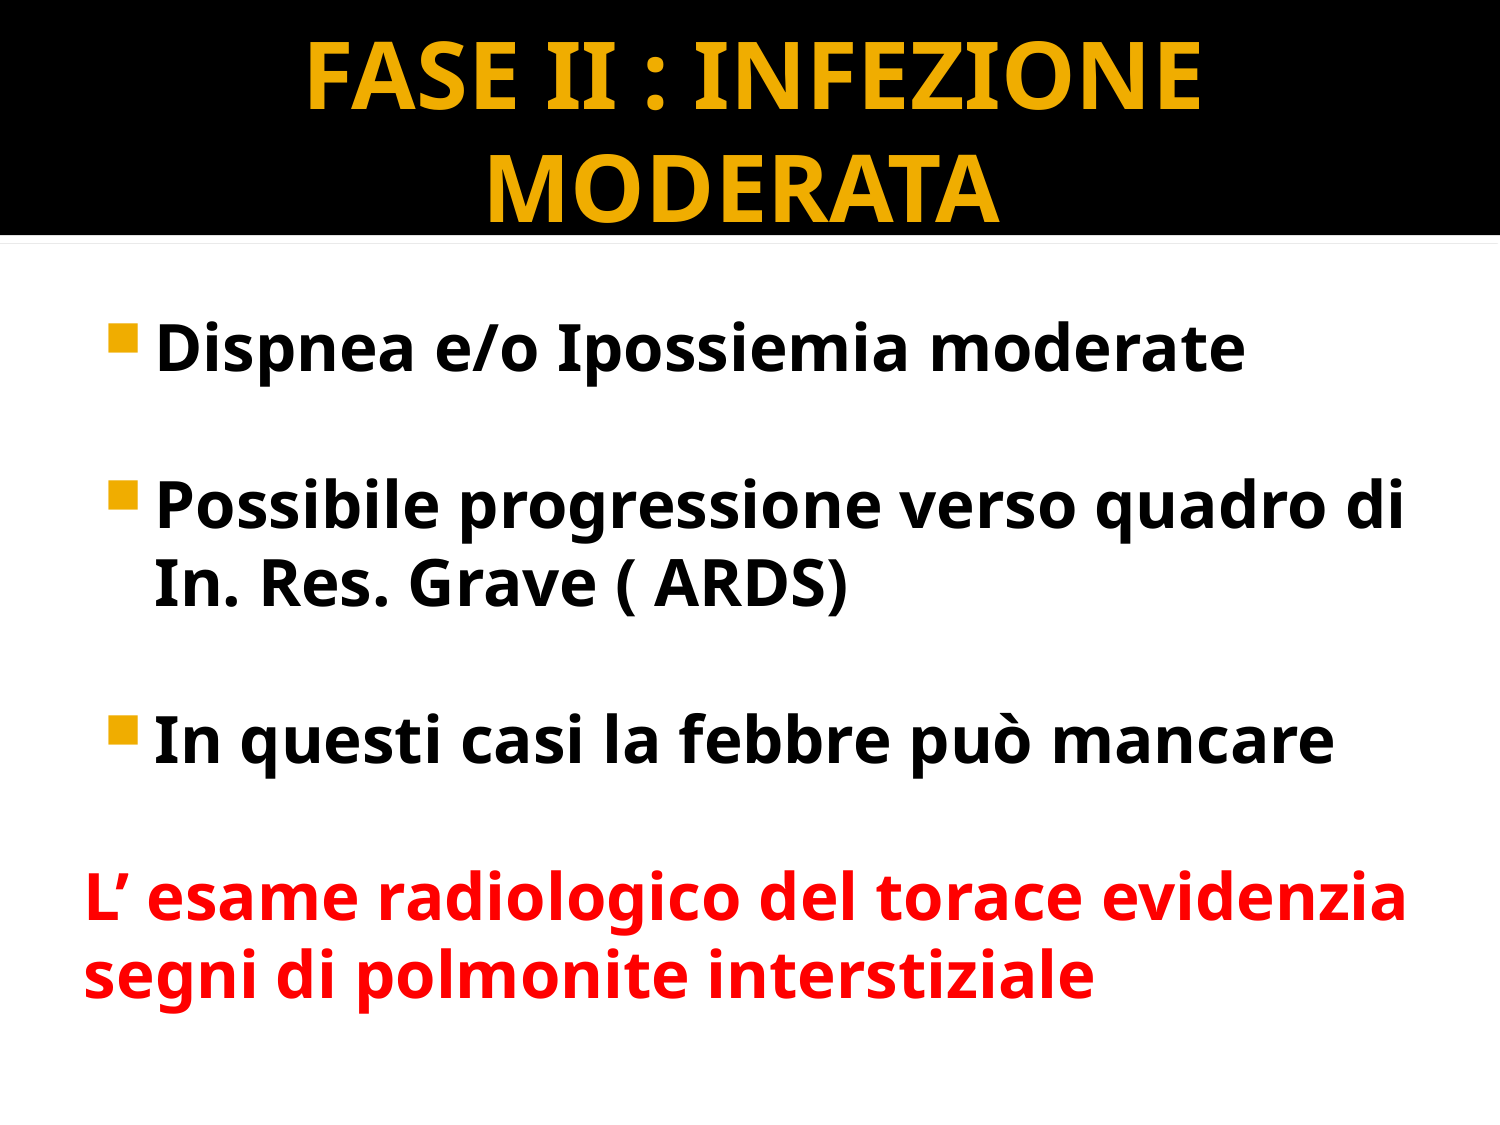

# FASE II : INFEZIONE MODERATA
Dispnea e/o Ipossiemia moderate
Possibile progressione verso quadro di In. Res. Grave ( ARDS)
In questi casi la febbre può mancare
L’ esame radiologico del torace evidenzia segni di polmonite interstiziale